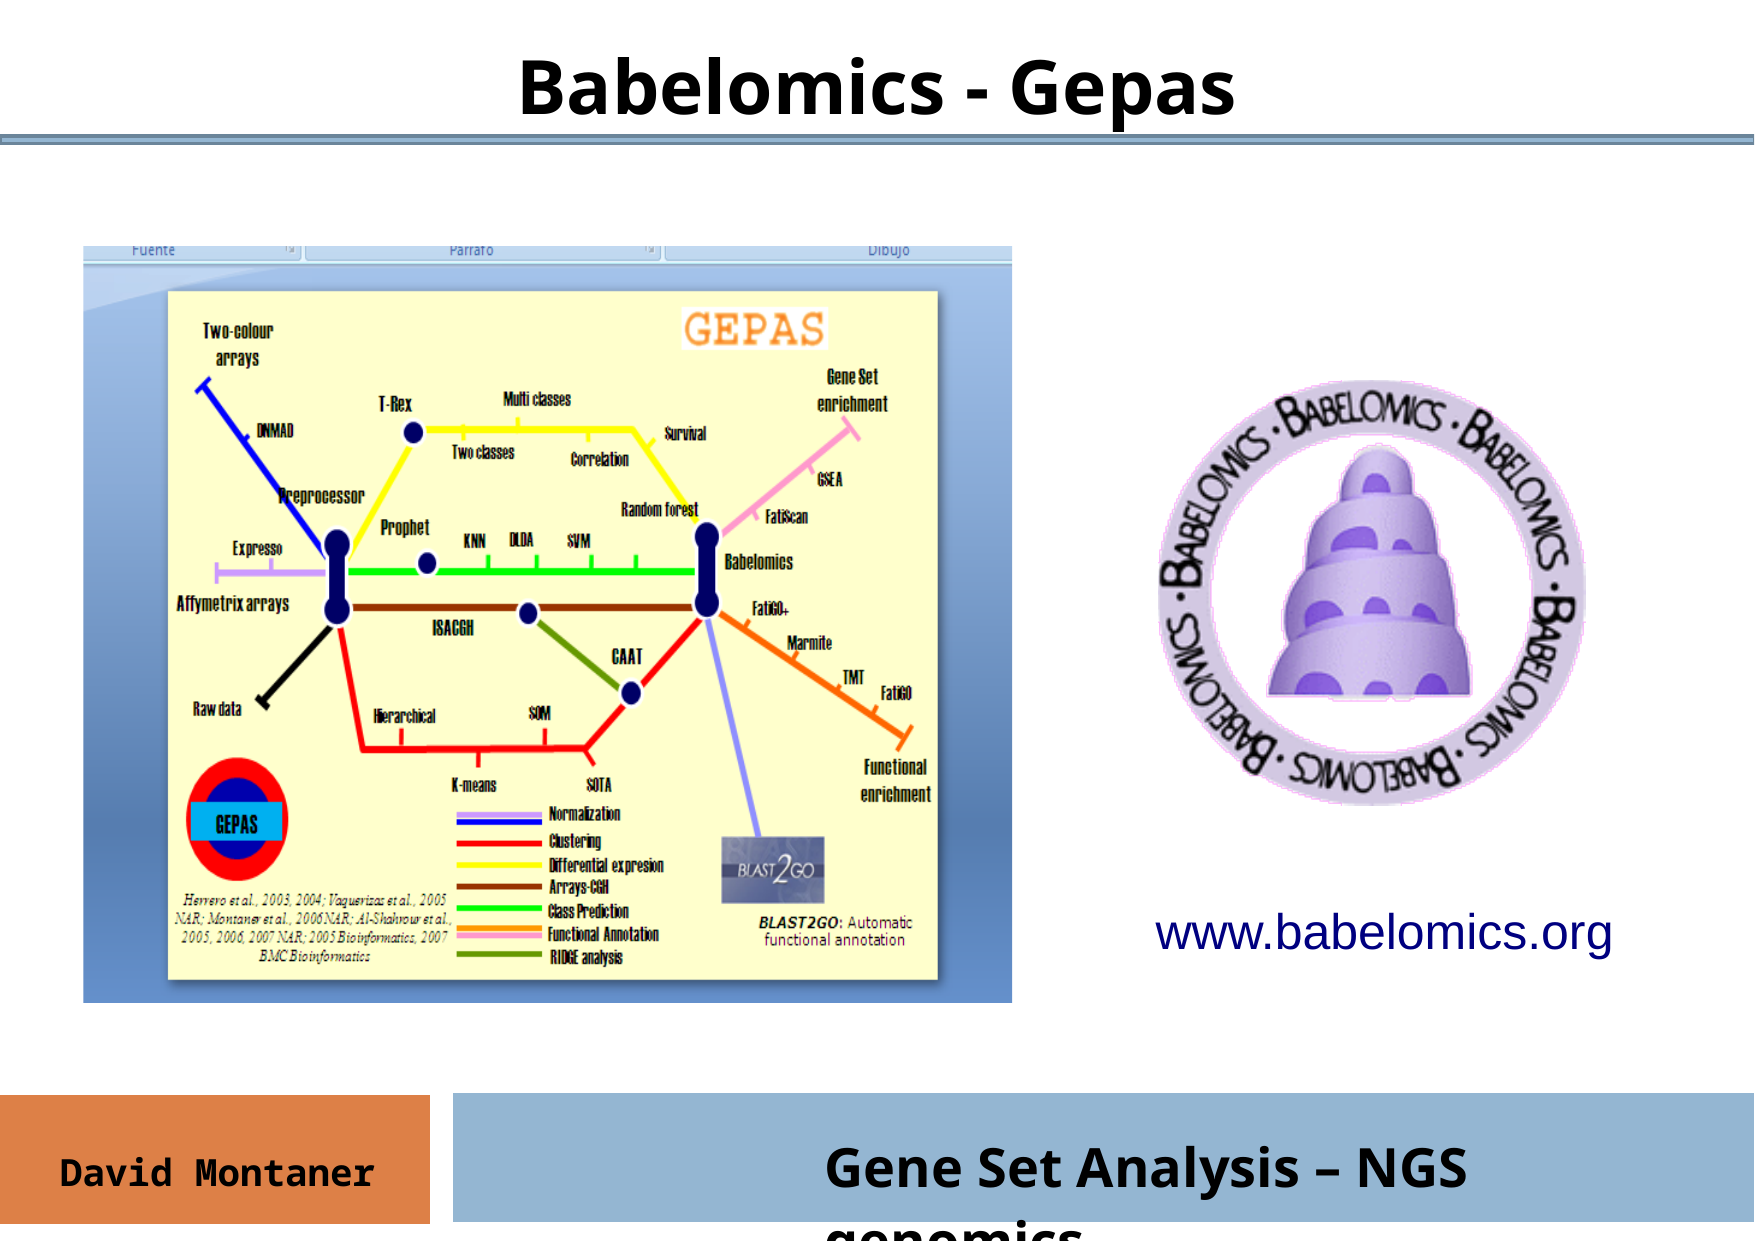

Babelomics - Gepas
www.babelomics.org
Gene Set Analysis – NGS genomics
David Montaner